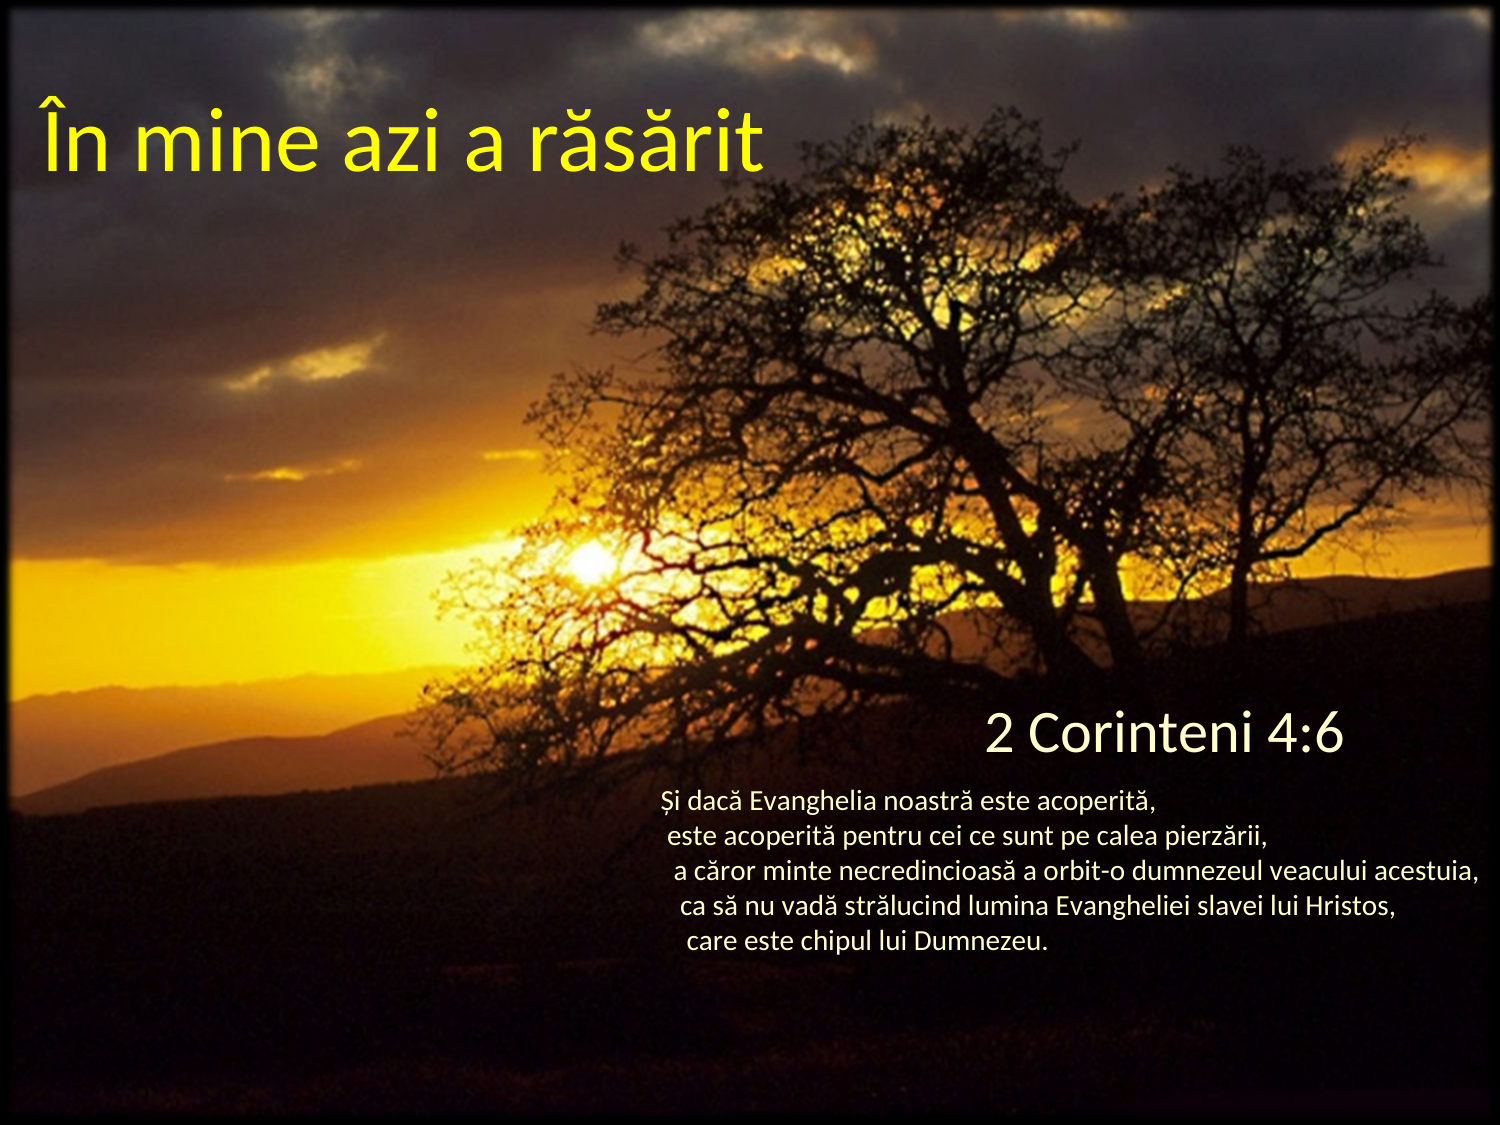

# În mine azi a răsărit
2 Corinteni 4:6
Şi dacă Evanghelia noastră este acoperită,
 este acoperită pentru cei ce sunt pe calea pierzării,
 a căror minte necredincioasă a orbit-o dumnezeul veacului acestuia,
 ca să nu vadă strălucind lumina Evangheliei slavei lui Hristos,
 care este chipul lui Dumnezeu.